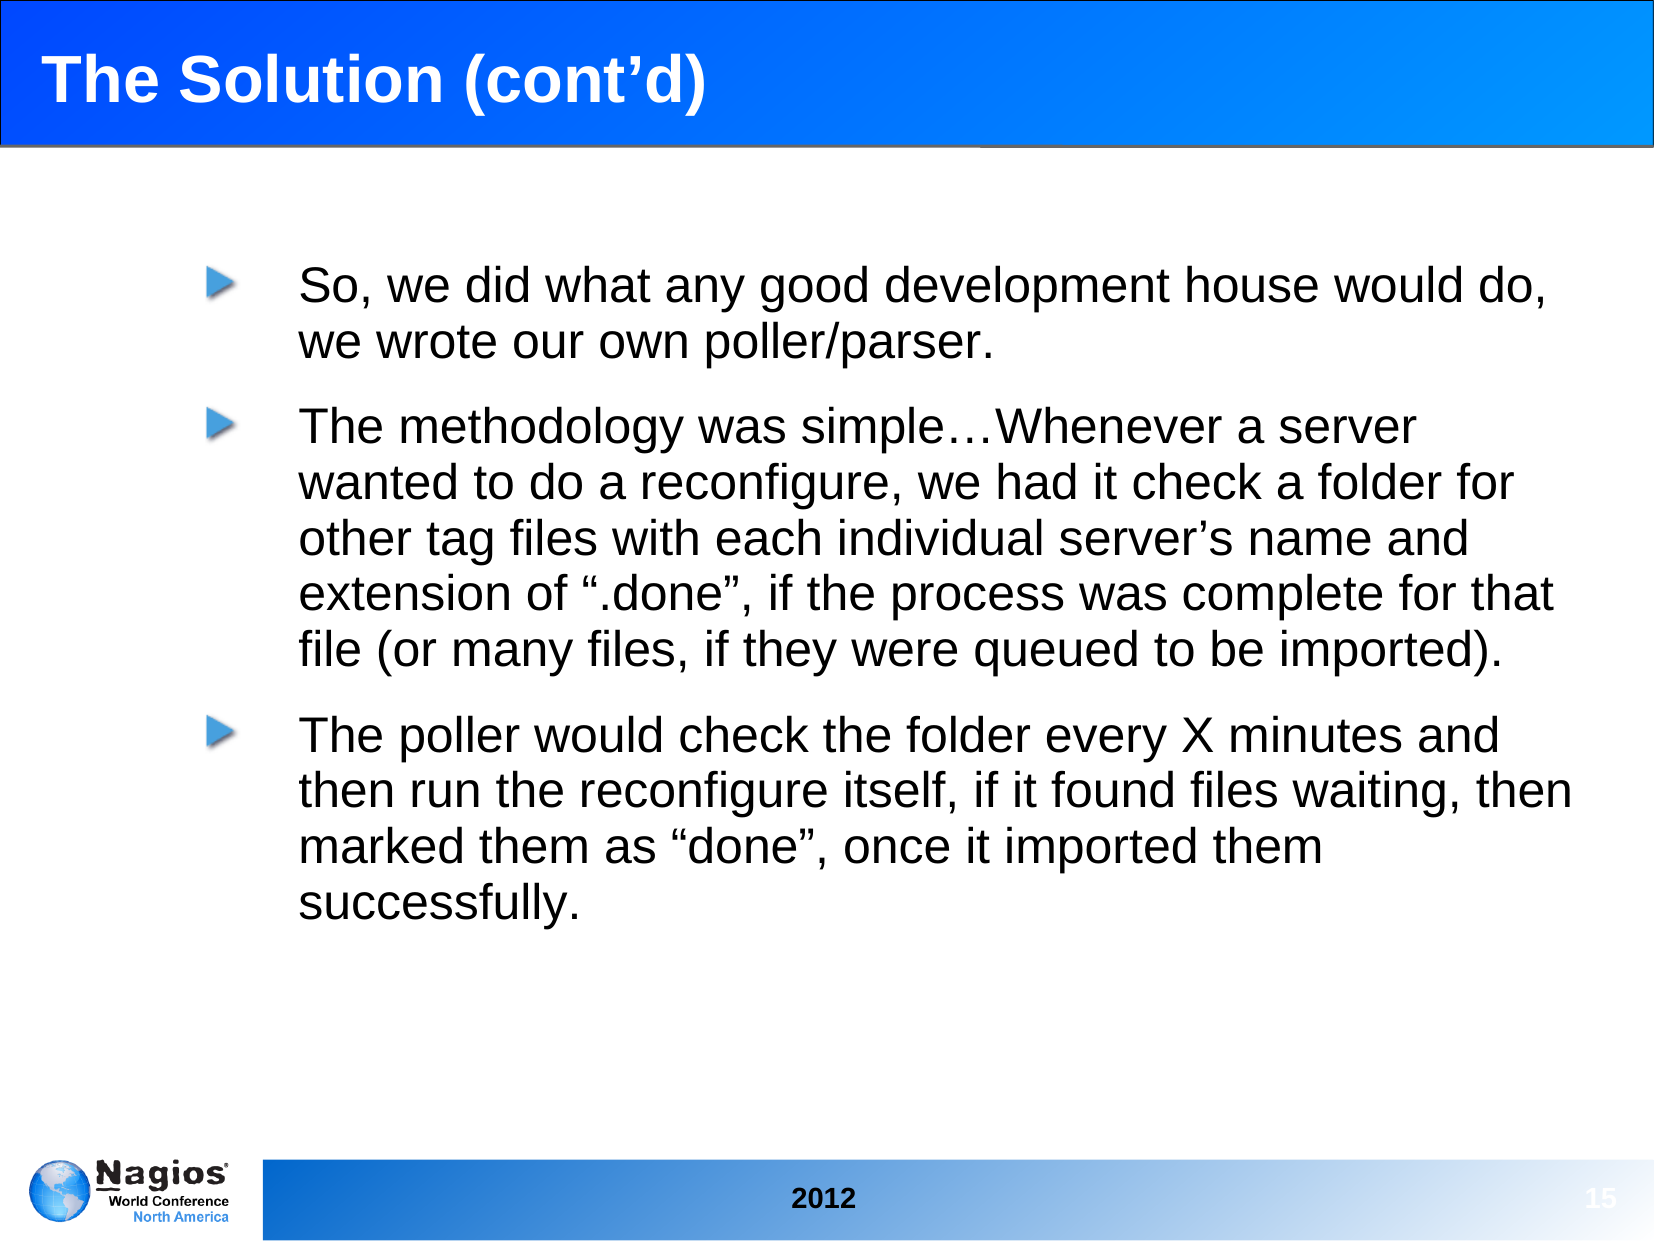

# The Solution (cont’d)
So, we did what any good development house would do, we wrote our own poller/parser.
The methodology was simple…Whenever a server wanted to do a reconfigure, we had it check a folder for other tag files with each individual server’s name and extension of “.done”, if the process was complete for that file (or many files, if they were queued to be imported).
The poller would check the folder every X minutes and then run the reconfigure itself, if it found files waiting, then marked them as “done”, once it imported them successfully.
2012